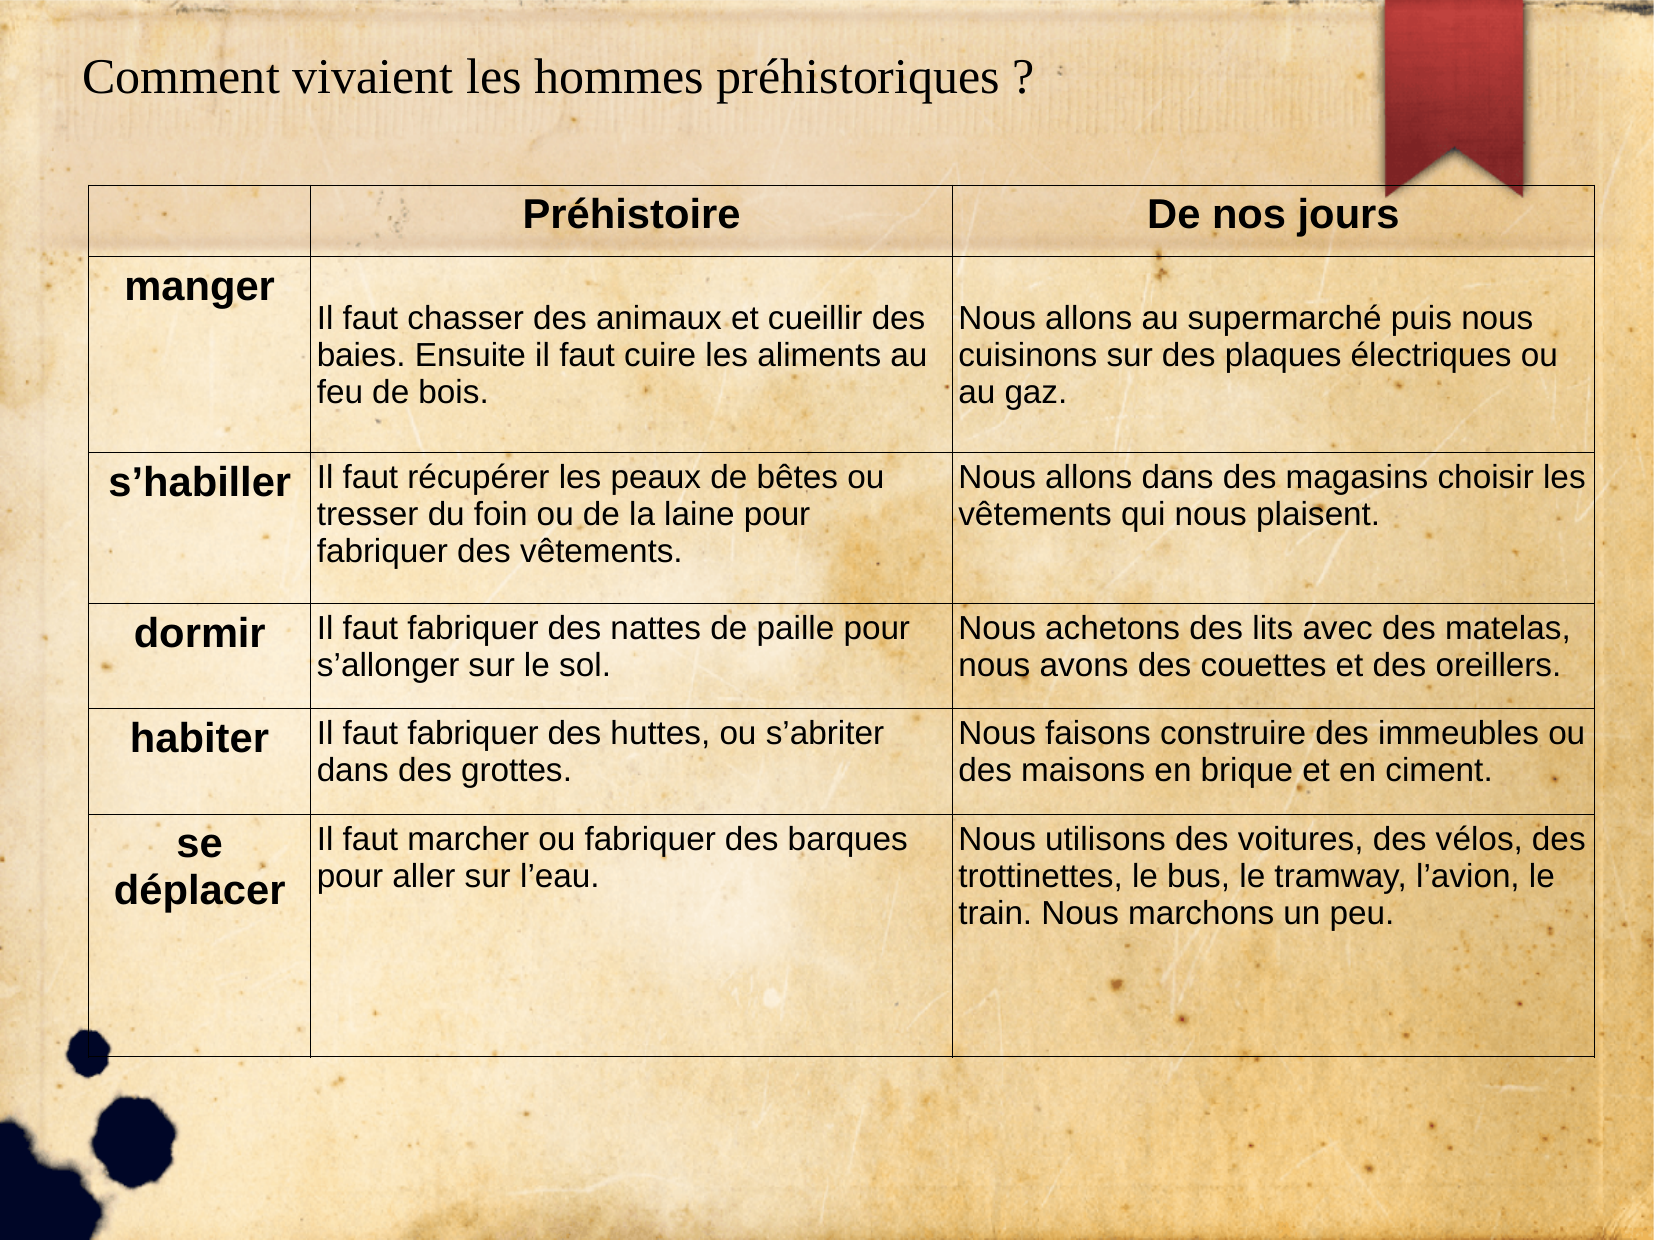

# Comment vivaient les hommes préhistoriques ?
| | Préhistoire | De nos jours |
| --- | --- | --- |
| manger | Il faut chasser des animaux et cueillir des baies. Ensuite il faut cuire les aliments au feu de bois. | Nous allons au supermarché puis nous cuisinons sur des plaques électriques ou au gaz. |
| s’habiller | Il faut récupérer les peaux de bêtes ou tresser du foin ou de la laine pour fabriquer des vêtements. | Nous allons dans des magasins choisir les vêtements qui nous plaisent. |
| dormir | Il faut fabriquer des nattes de paille pour s’allonger sur le sol. | Nous achetons des lits avec des matelas, nous avons des couettes et des oreillers. |
| habiter | Il faut fabriquer des huttes, ou s’abriter dans des grottes. | Nous faisons construire des immeubles ou des maisons en brique et en ciment. |
| se déplacer | Il faut marcher ou fabriquer des barques pour aller sur l’eau. | Nous utilisons des voitures, des vélos, des trottinettes, le bus, le tramway, l’avion, le train. Nous marchons un peu. |